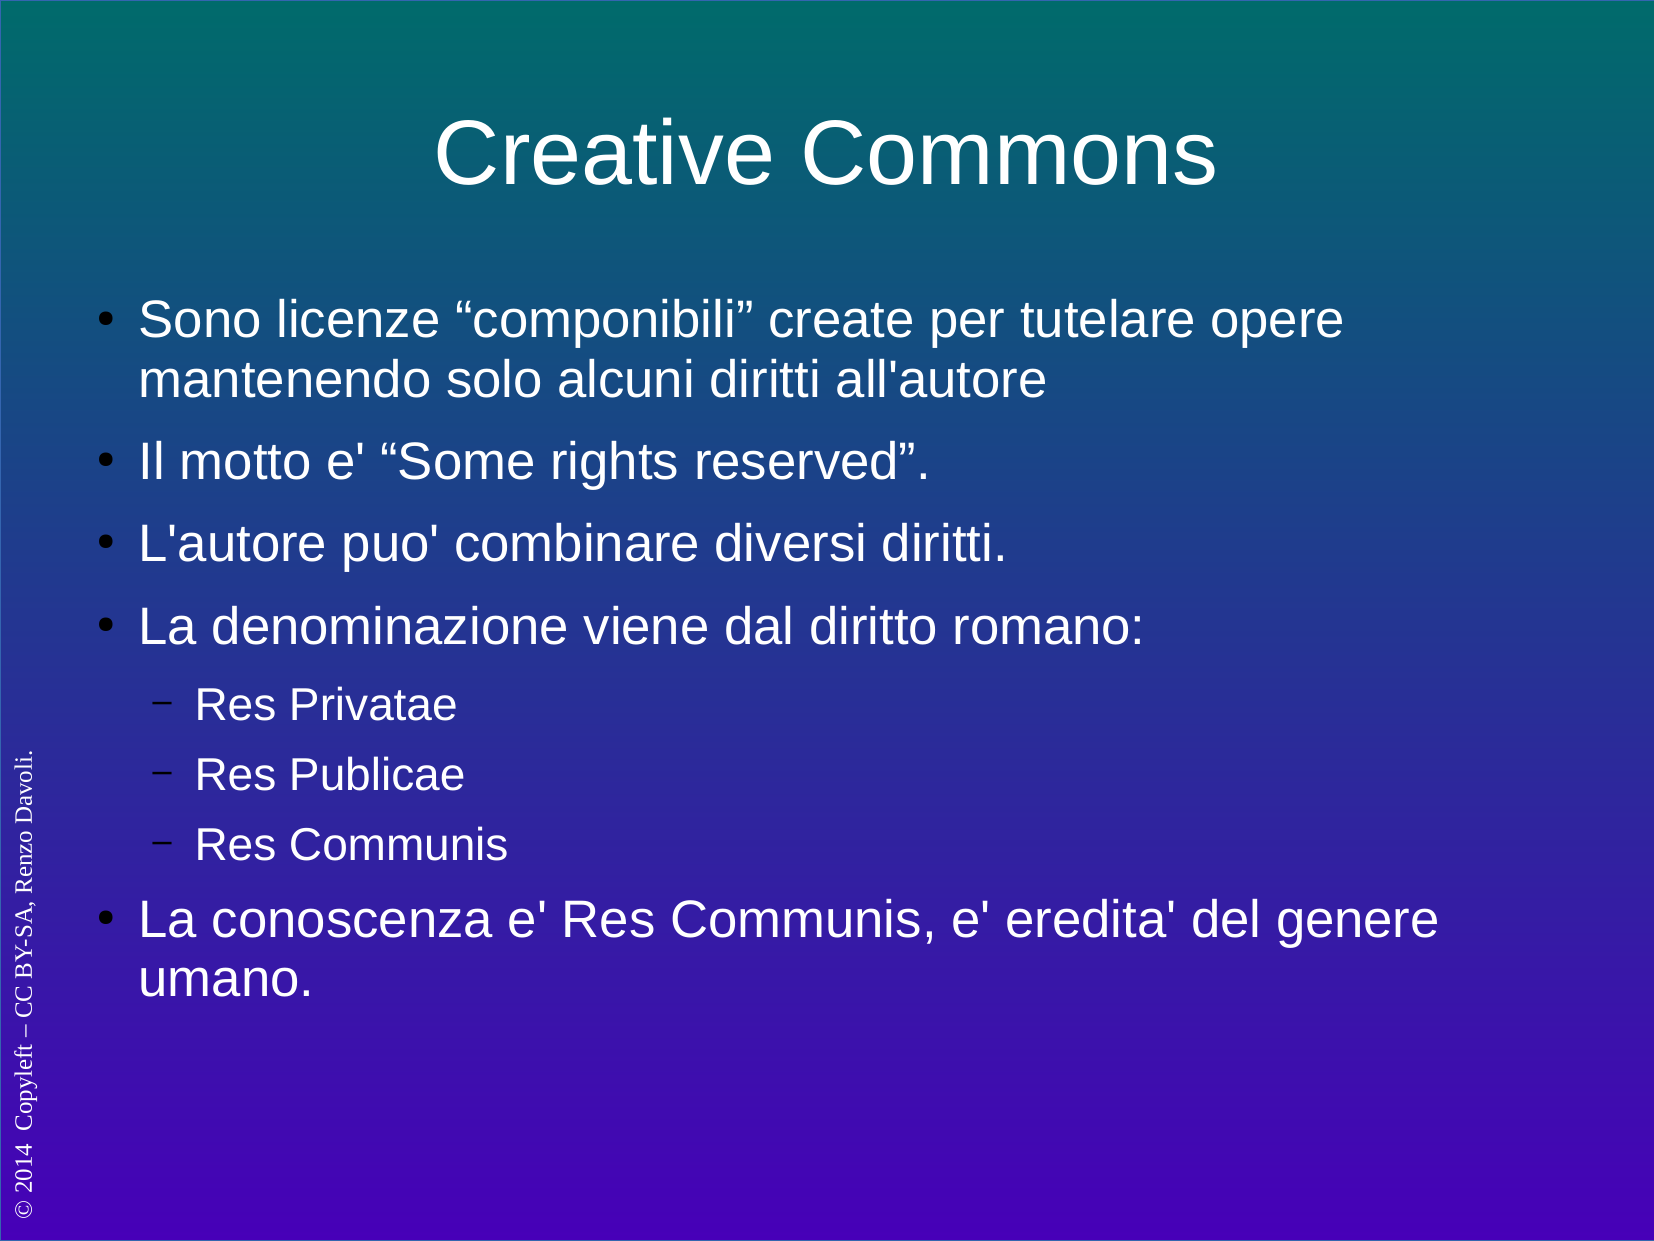

# Creative Commons
Sono licenze “componibili” create per tutelare opere mantenendo solo alcuni diritti all'autore
Il motto e' “Some rights reserved”.
L'autore puo' combinare diversi diritti.
La denominazione viene dal diritto romano:
Res Privatae
Res Publicae
Res Communis
La conoscenza e' Res Communis, e' eredita' del genere umano.